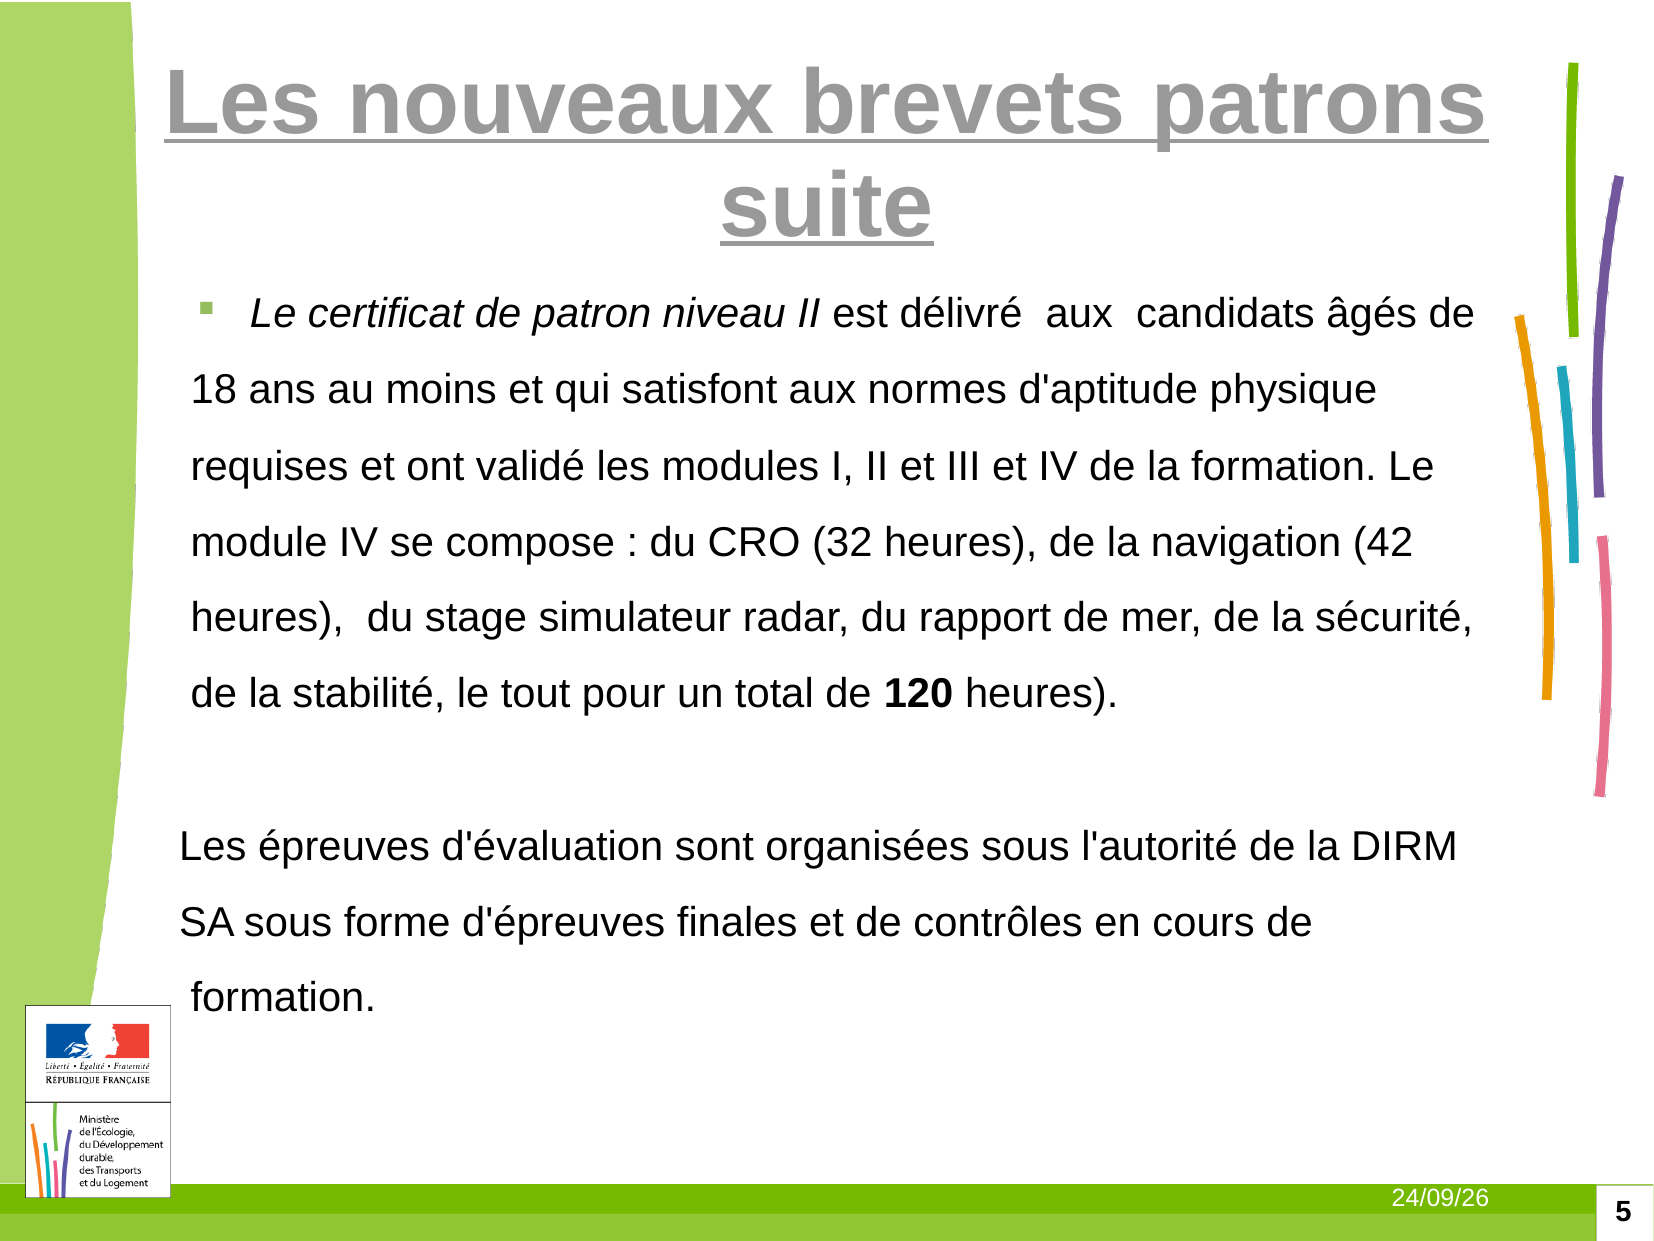

# Les nouveaux brevets patrons suite
Le certificat de patron niveau II est délivré aux candidats âgés de
 18 ans au moins et qui satisfont aux normes d'aptitude physique
 requises et ont validé les modules I, II et III et IV de la formation. Le
 module IV se compose : du CRO (32 heures), de la navigation (42
 heures), du stage simulateur radar, du rapport de mer, de la sécurité,
 de la stabilité, le tout pour un total de 120 heures).
Les épreuves d'évaluation sont organisées sous l'autorité de la DIRM
SA sous forme d'épreuves finales et de contrôles en cours de
 formation.
5